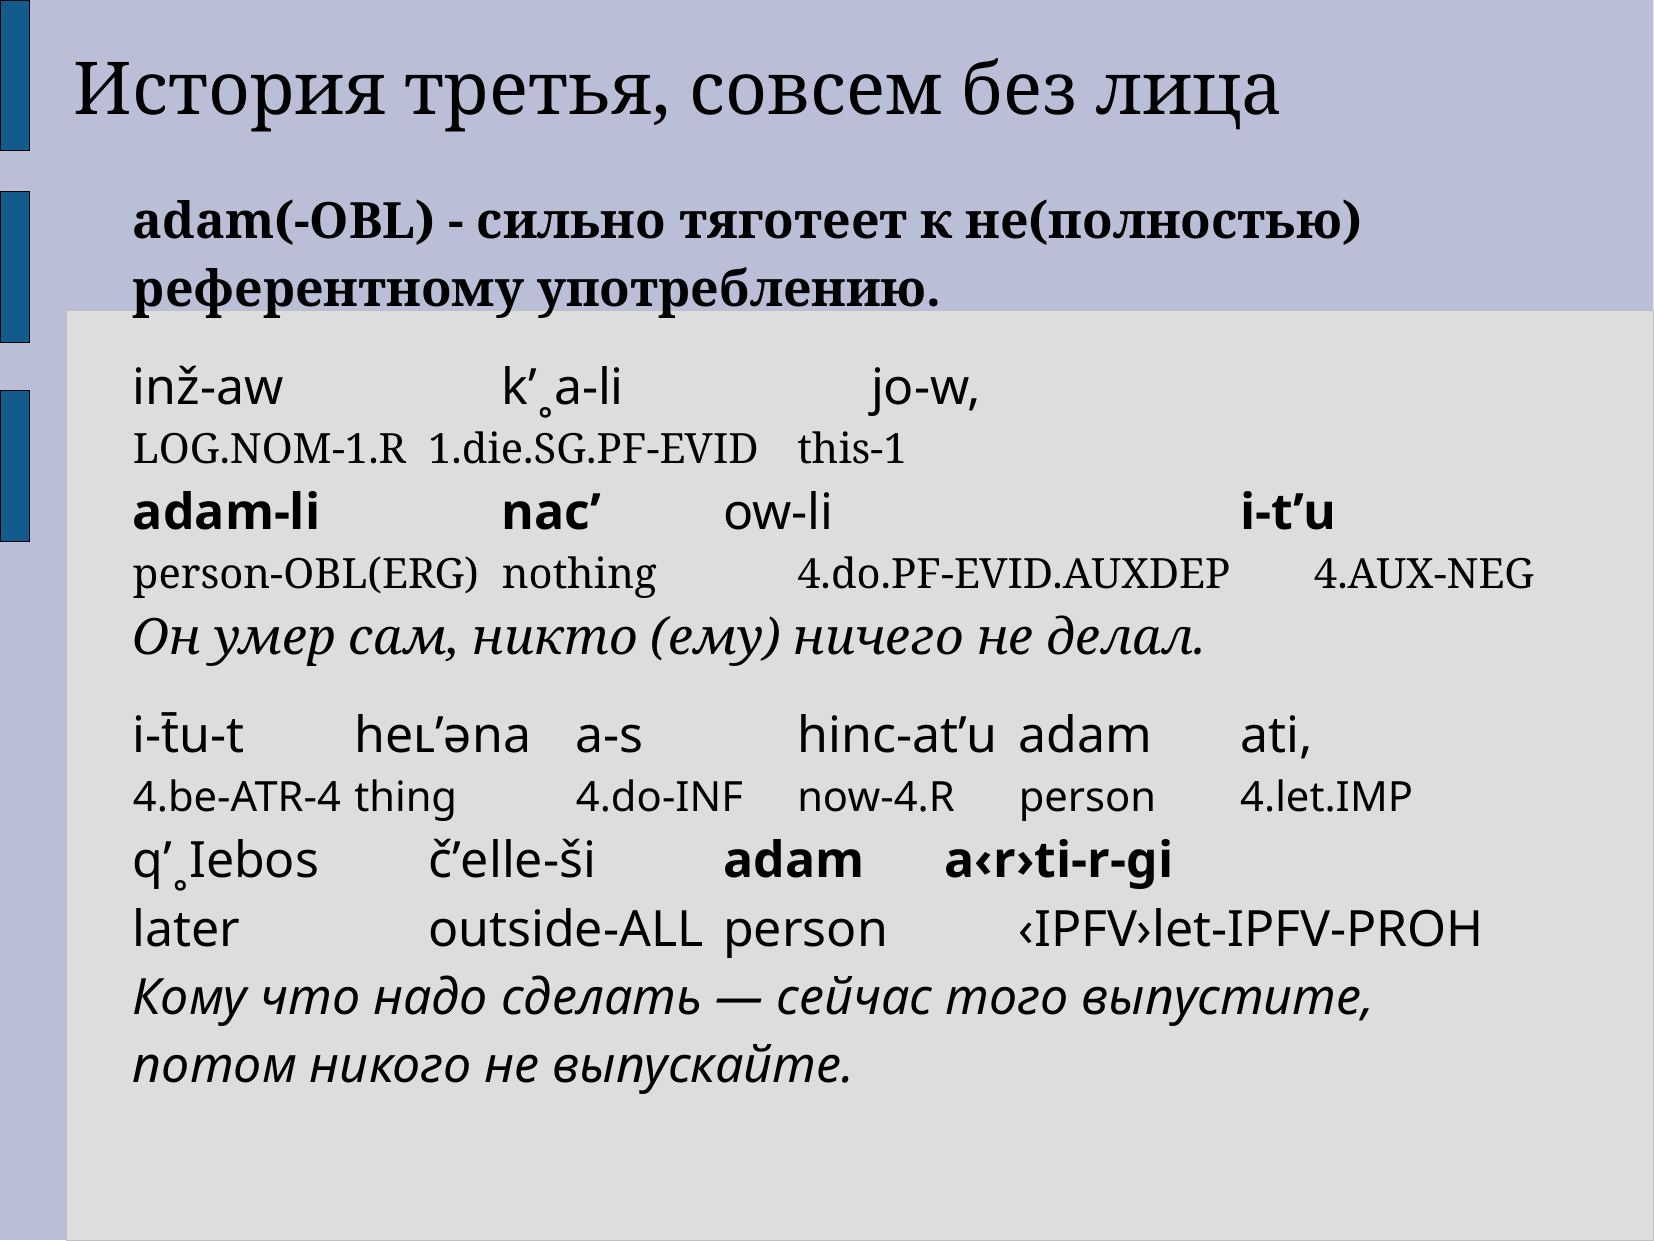

История третья, совсем без лица
adam(-OBL) - сильно тяготеет к не(полностью) референтному употреблению.
inž-aw			kʼ˳a-li				jo-w,
LOG.NOM-1.R	1.die.SG.PF-EVID	this-1
adam-li			nacʼ		ow-li						i-tʼu
person-OBL(ERG)	nothing		4.do.PF-EVID.AUXDEP		4.AUX-NEG
Он умер сам, никто (ему) ничего не делал.
i-t̄u-t		heʟʼəna	a-s			hinc-atʼu	adam		ati,
4.be-ATR-4	thing		4.do-INF	now-4.R	person		4.let.IMP
qʼ˳Ӏebos		čʼelle-ši		adam		a‹r›ti-r-gi
later			outside-ALL	person		‹IPFV›let-IPFV-PROH
Кому что надо сделать — сейчас того выпустите, потом никого не выпускайте.